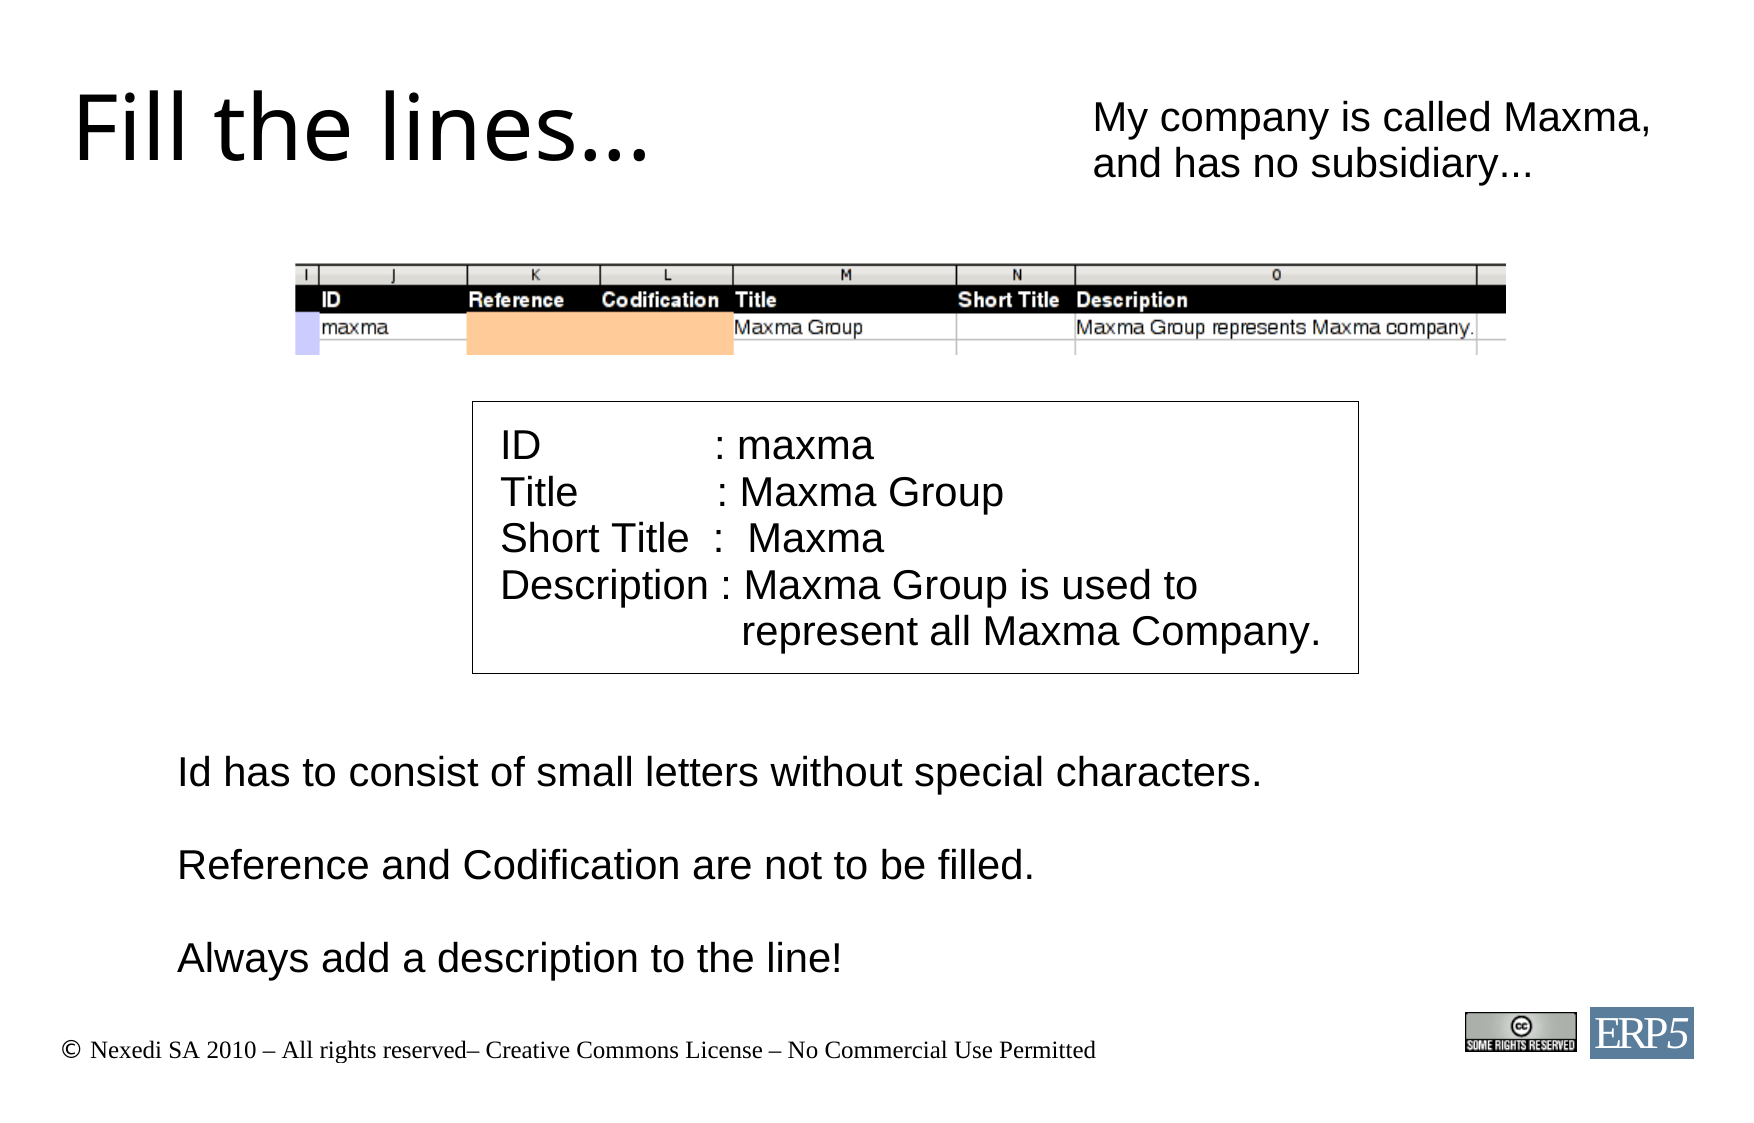

# Fill the lines...
My company is called Maxma,
and has no subsidiary...
ID : maxma
Title : Maxma Group
Short Title : Maxma
Description : Maxma Group is used to
 represent all Maxma Company.
Id has to consist of small letters without special characters.
Reference and Codification are not to be filled.
Always add a description to the line!